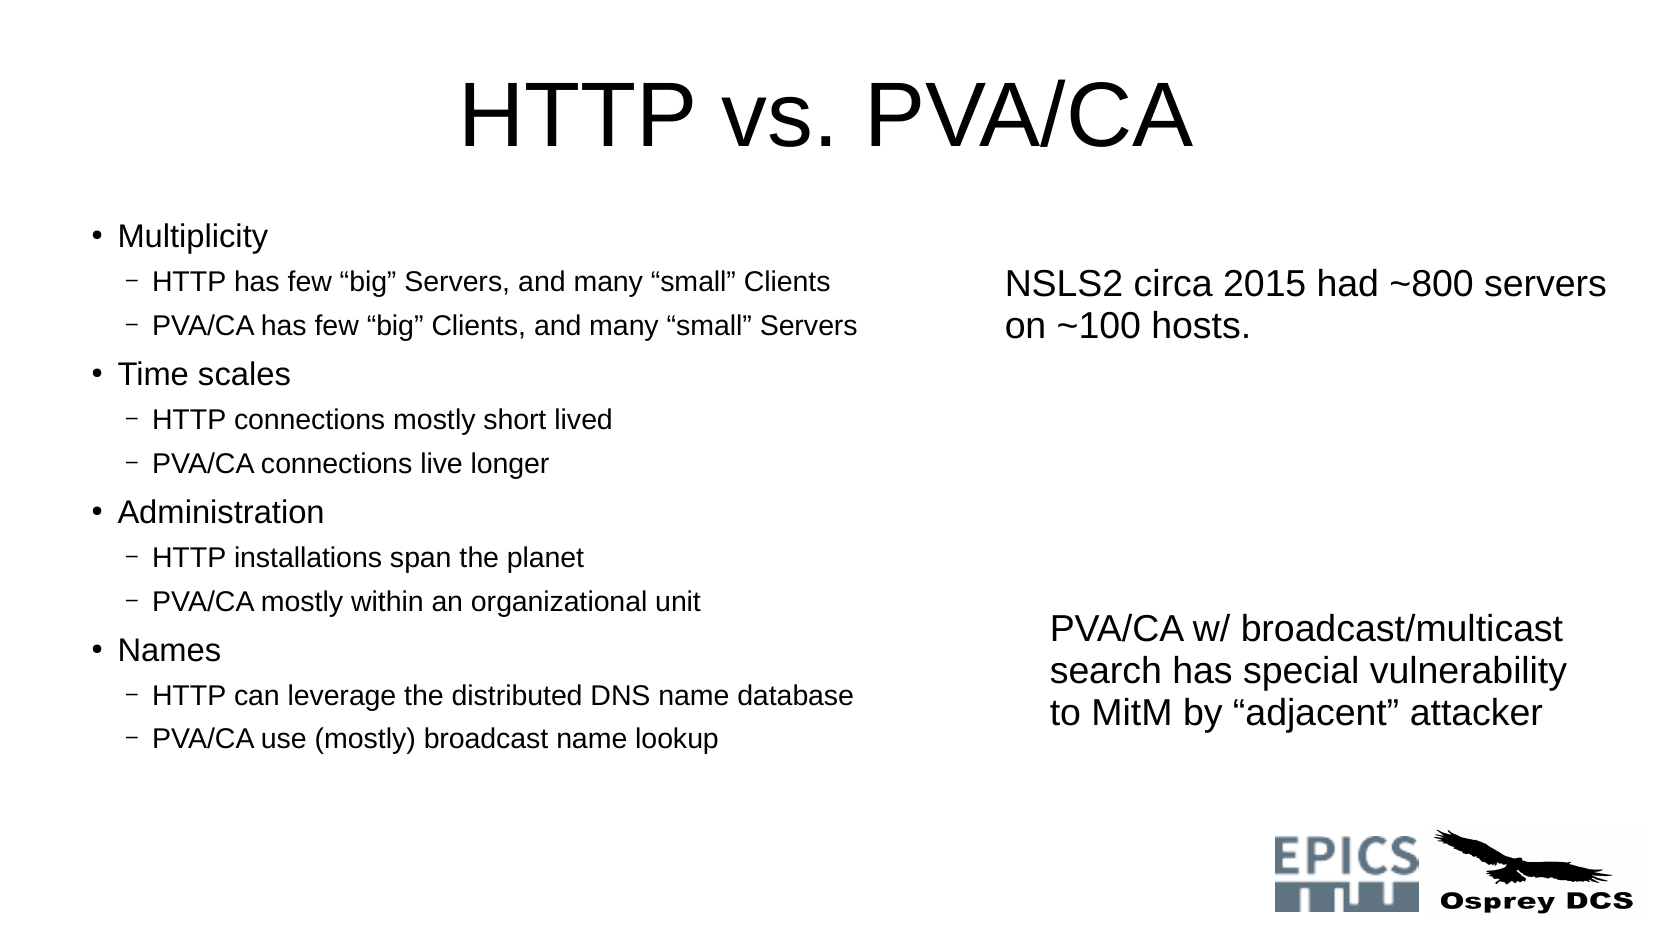

# HTTP vs. PVA/CA
Multiplicity
HTTP has few “big” Servers, and many “small” Clients
PVA/CA has few “big” Clients, and many “small” Servers
Time scales
HTTP connections mostly short lived
PVA/CA connections live longer
Administration
HTTP installations span the planet
PVA/CA mostly within an organizational unit
Names
HTTP can leverage the distributed DNS name database
PVA/CA use (mostly) broadcast name lookup
NSLS2 circa 2015 had ~800 servers
on ~100 hosts.
PVA/CA w/ broadcast/multicast
search has special vulnerability
to MitM by “adjacent” attacker